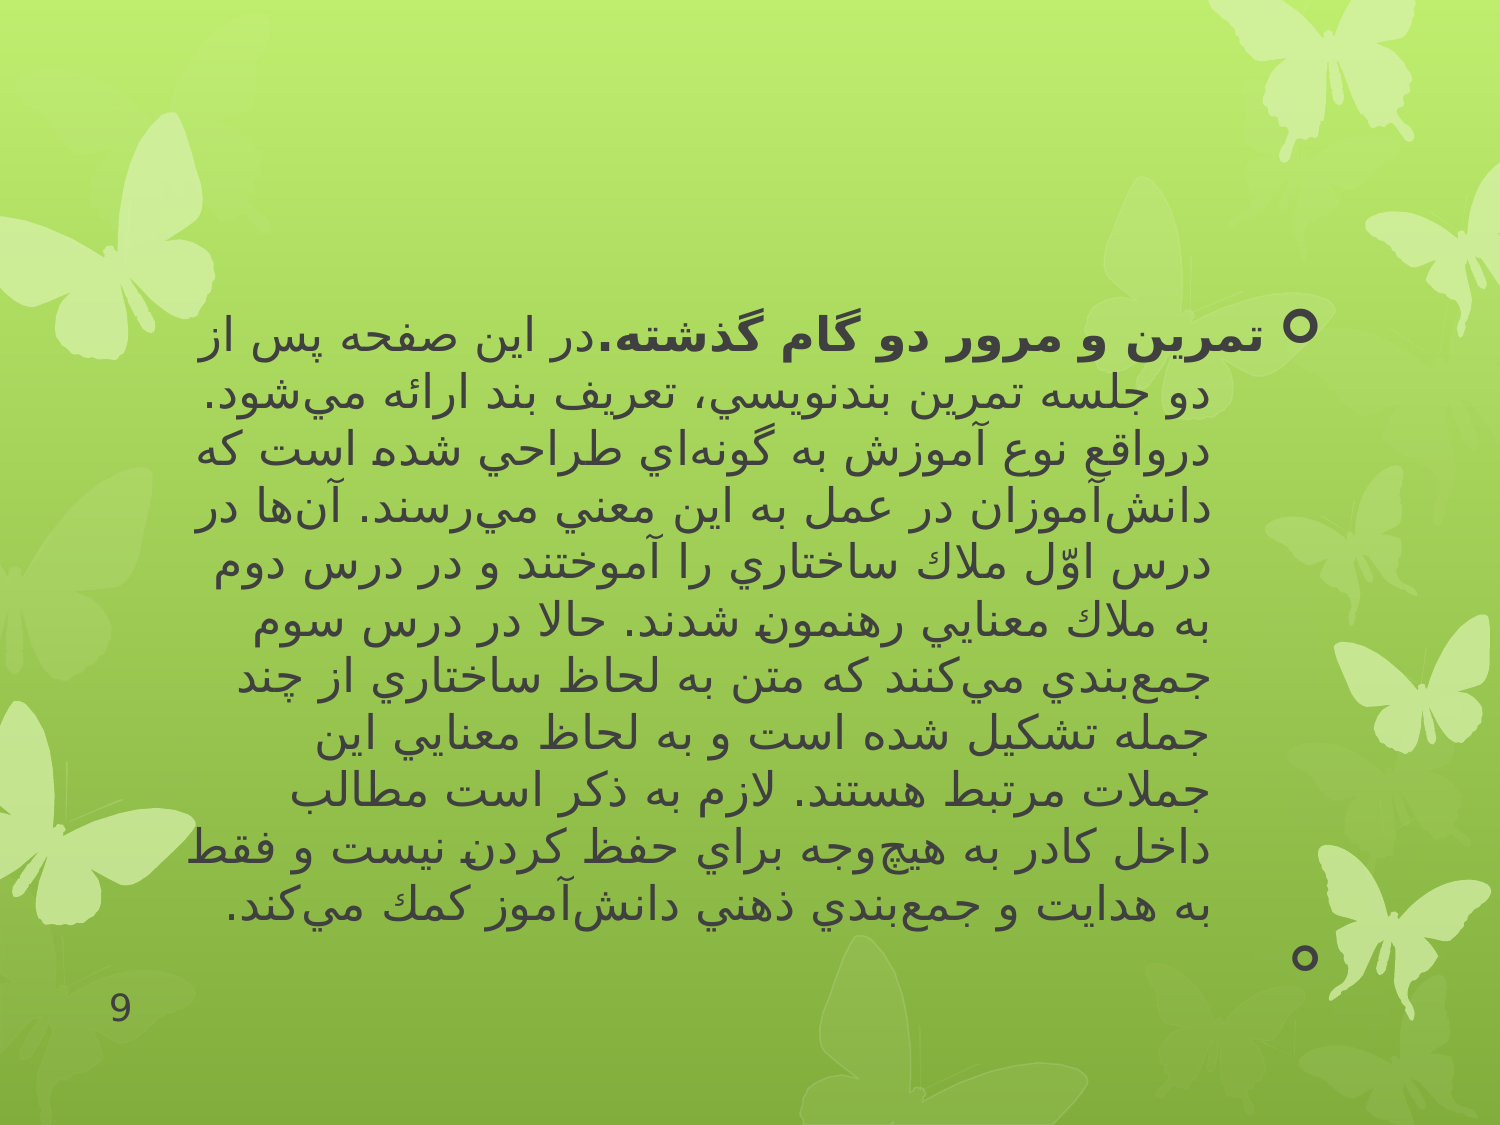

# تمرين و مرور دو گام گذشته.در اين صفحه پس از دو جلسه تمرين بندنويسي، تعريف بند ارائه مي‌شود. درواقع نوع آموزش به گونه‌اي طراحي شده است كه دانش‌آموزان در عمل به اين معني مي‌رسند. آن‌ها در درس اوّل ملاك ساختاري را آموختند و در درس دوم به ملاك معنايي رهنمون شدند. حالا در درس سوم جمع‌بندي مي‌كنند كه متن به لحاظ ساختاري از چند جمله تشكيل شده است و به لحاظ معنايي اين جملات مرتبط هستند. لازم به ذكر است مطالب داخل كادر به هيچ‌وجه براي حفظ كردن نيست و فقط به هدايت و جمع‌بندي ذهني دانش‌آموز كمك مي‌كند.